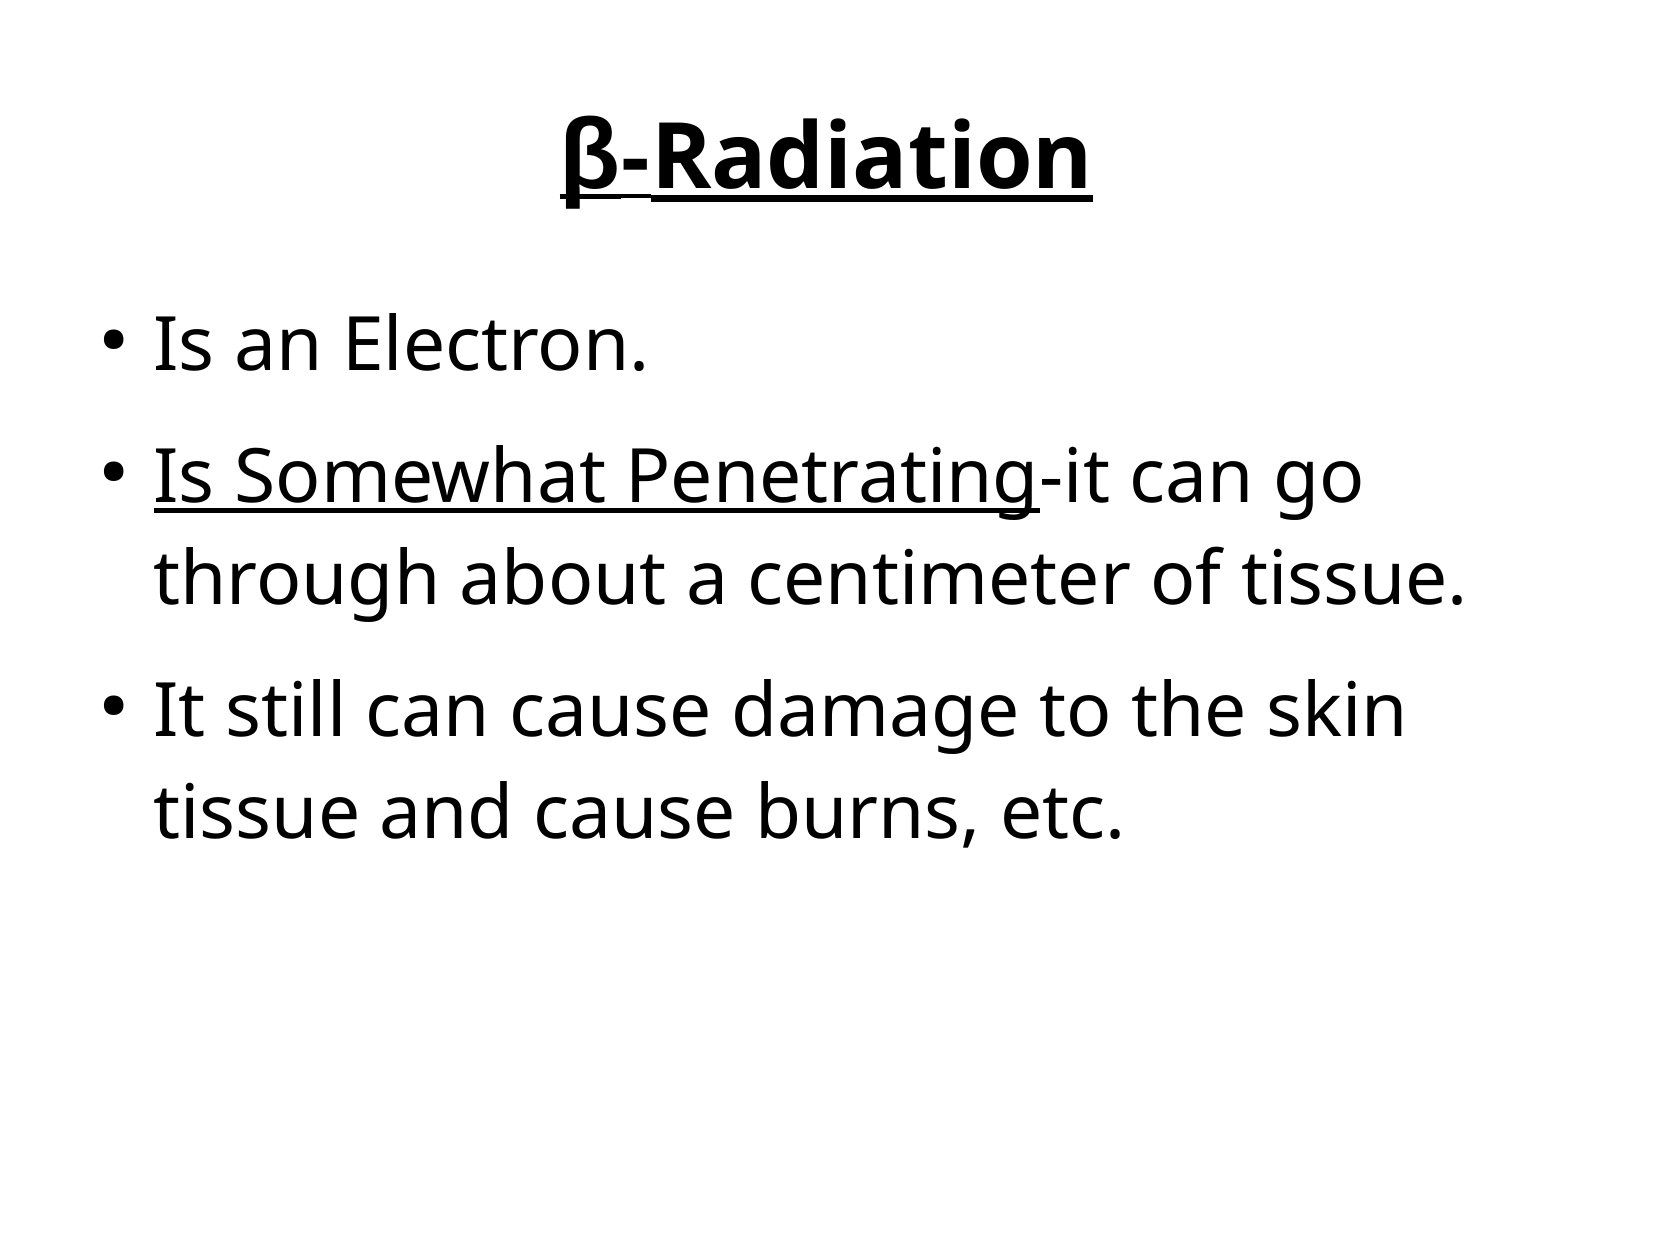

# β-Radiation
Is an Electron.
Is Somewhat Penetrating-it can go through about a centimeter of tissue.
It still can cause damage to the skin tissue and cause burns, etc.